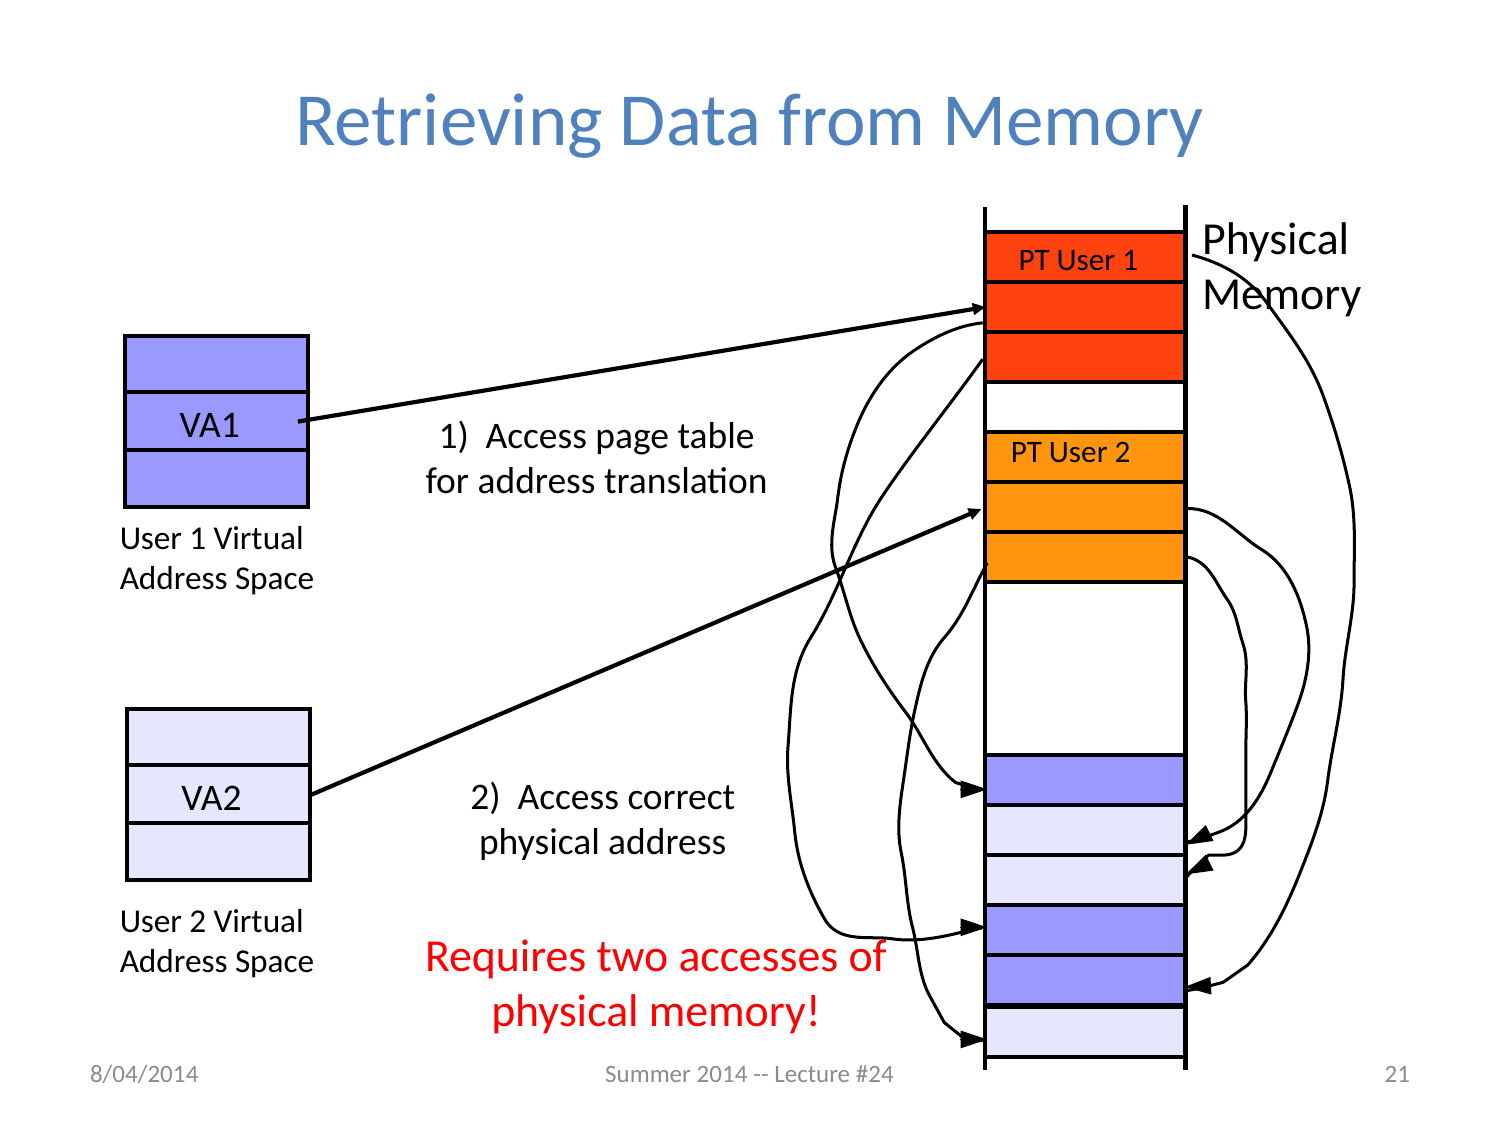

# Retrieving Data from Memory
Physical Memory
PT User 1
VA1
User 1 Virtual Address Space
User 2 Virtual Address Space
1) Access page table for address translation
PT User 2
2) Access correct physical address
VA2
Requires two accesses of physical memory!
8/04/2014
Summer 2014 -- Lecture #24